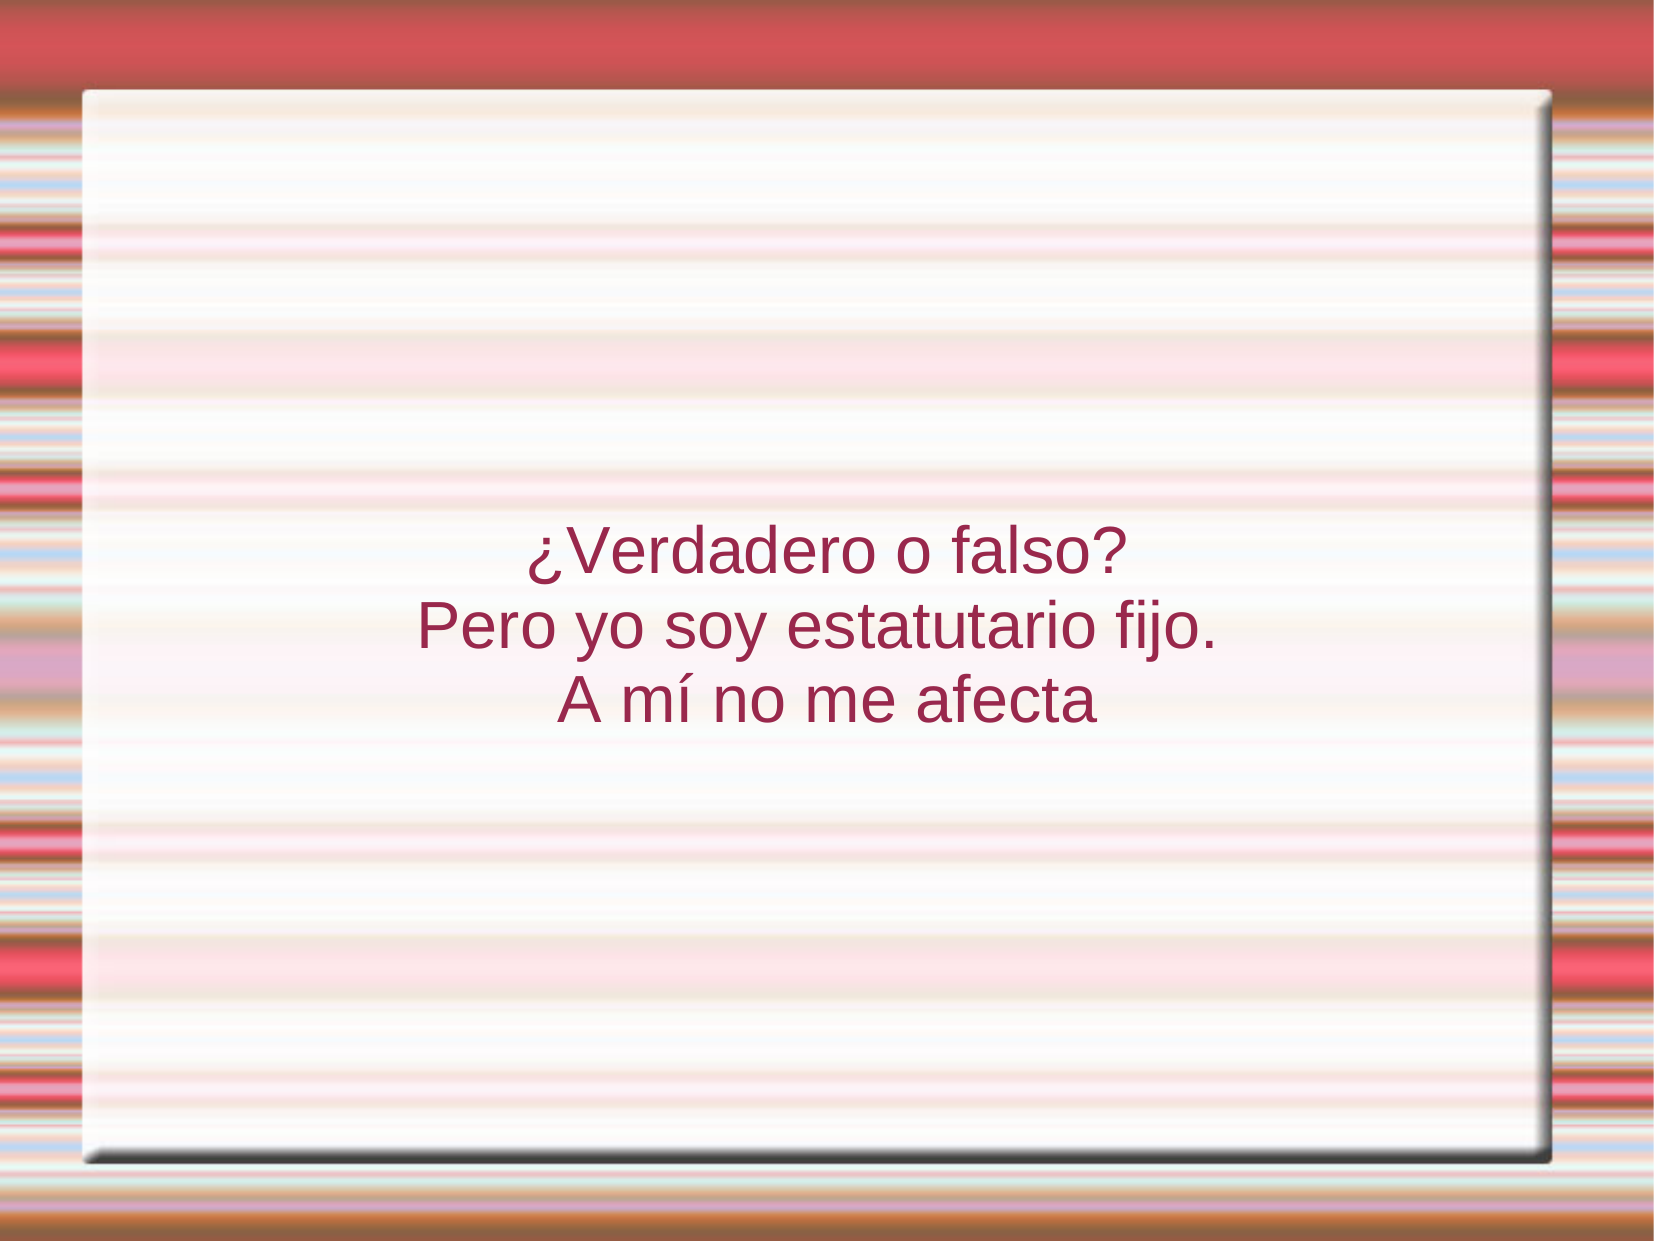

¿Verdadero o falso?
Pero yo soy estatutario fijo.
A mí no me afecta